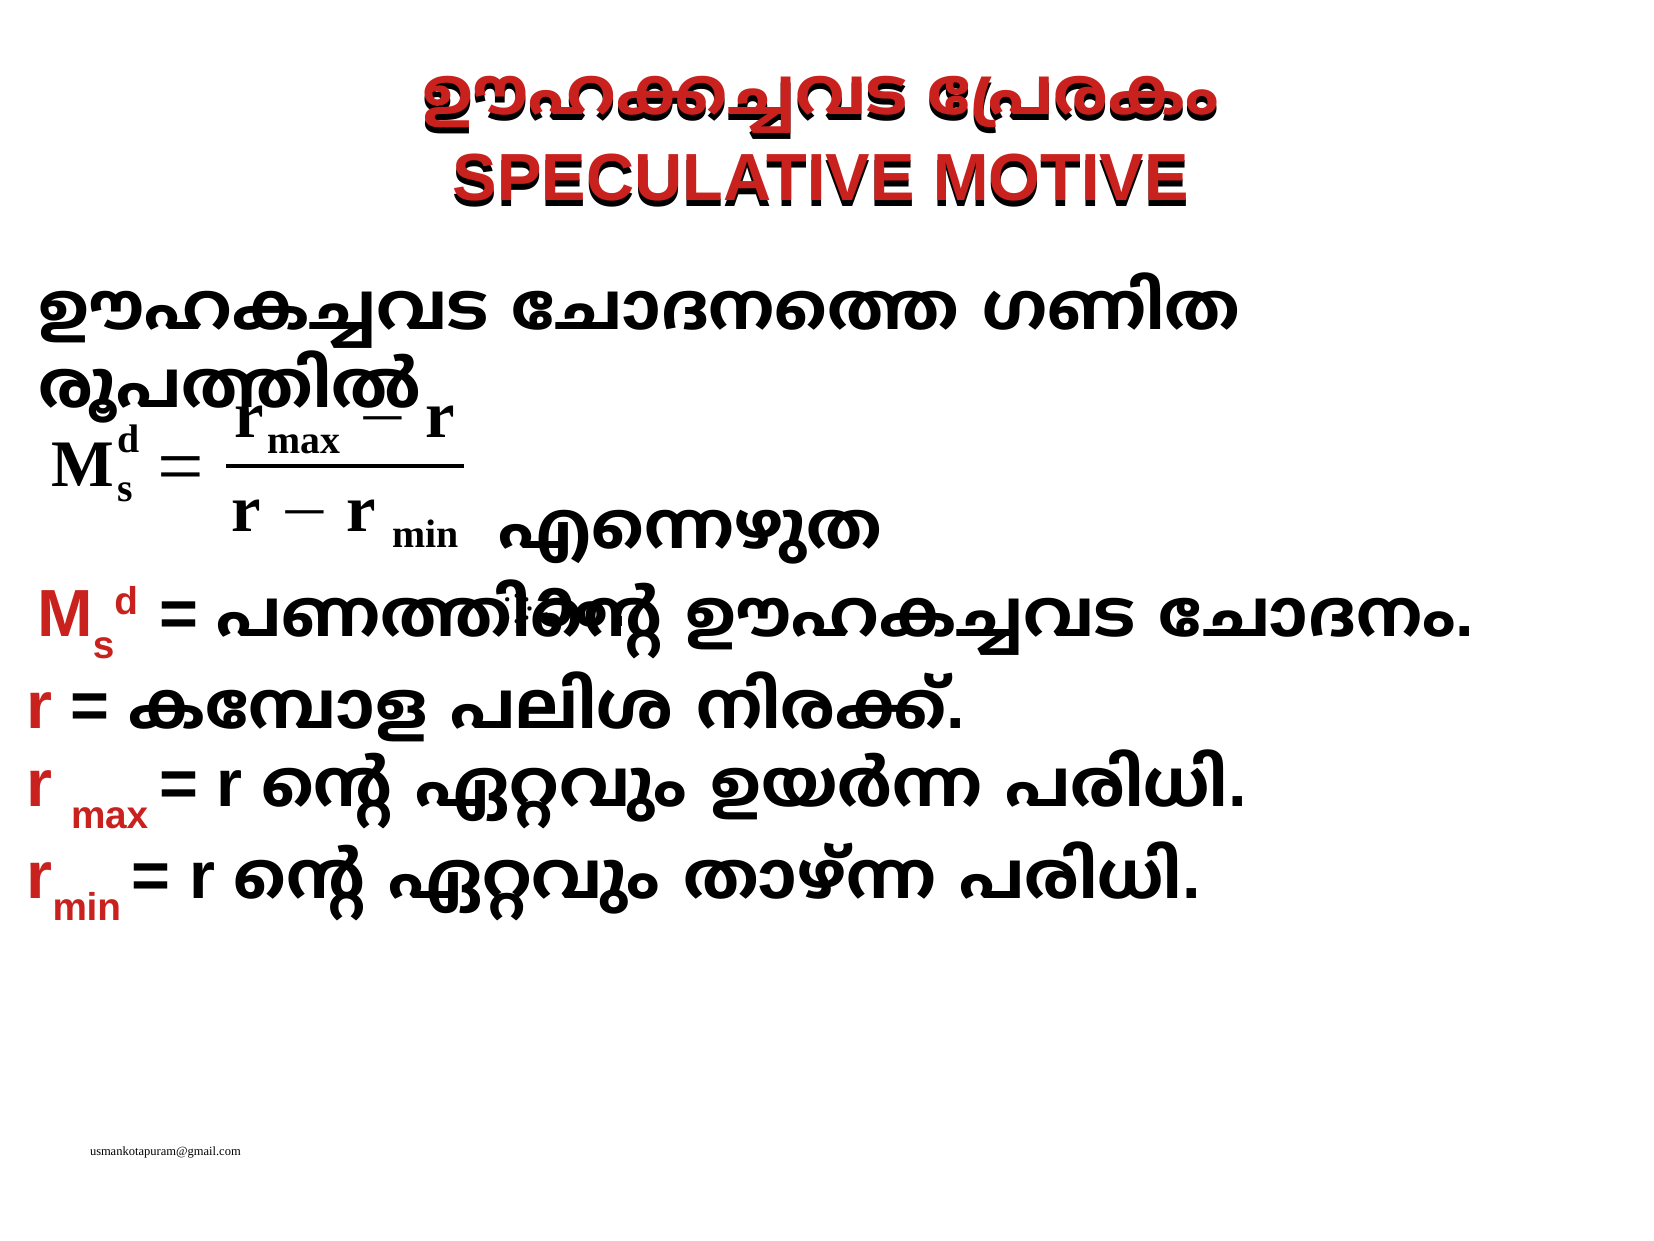

ഊഹക്കച്ചവട പ്രേരകം
SPECULATIVE MOTIVE
# ഊഹക്കച്ചവട പ്രേരകം SPECULATIVE MOTIVE
ഊഹകച്ചവട ചോദനത്തെ ഗണിത രൂപത്തിൽ
 എന്നെഴുതാം.
 Msd = പണത്തിന്റെ ഊഹകച്ചവട ചോദനം.
r = കമ്പോള പലിശ നിരക്ക്.
r max = r ന്റെ ഏറ്റവും ഉയർന്ന പരിധി.
rmin = r ന്റെ ഏറ്റവും താഴ്ന്ന പരിധി.